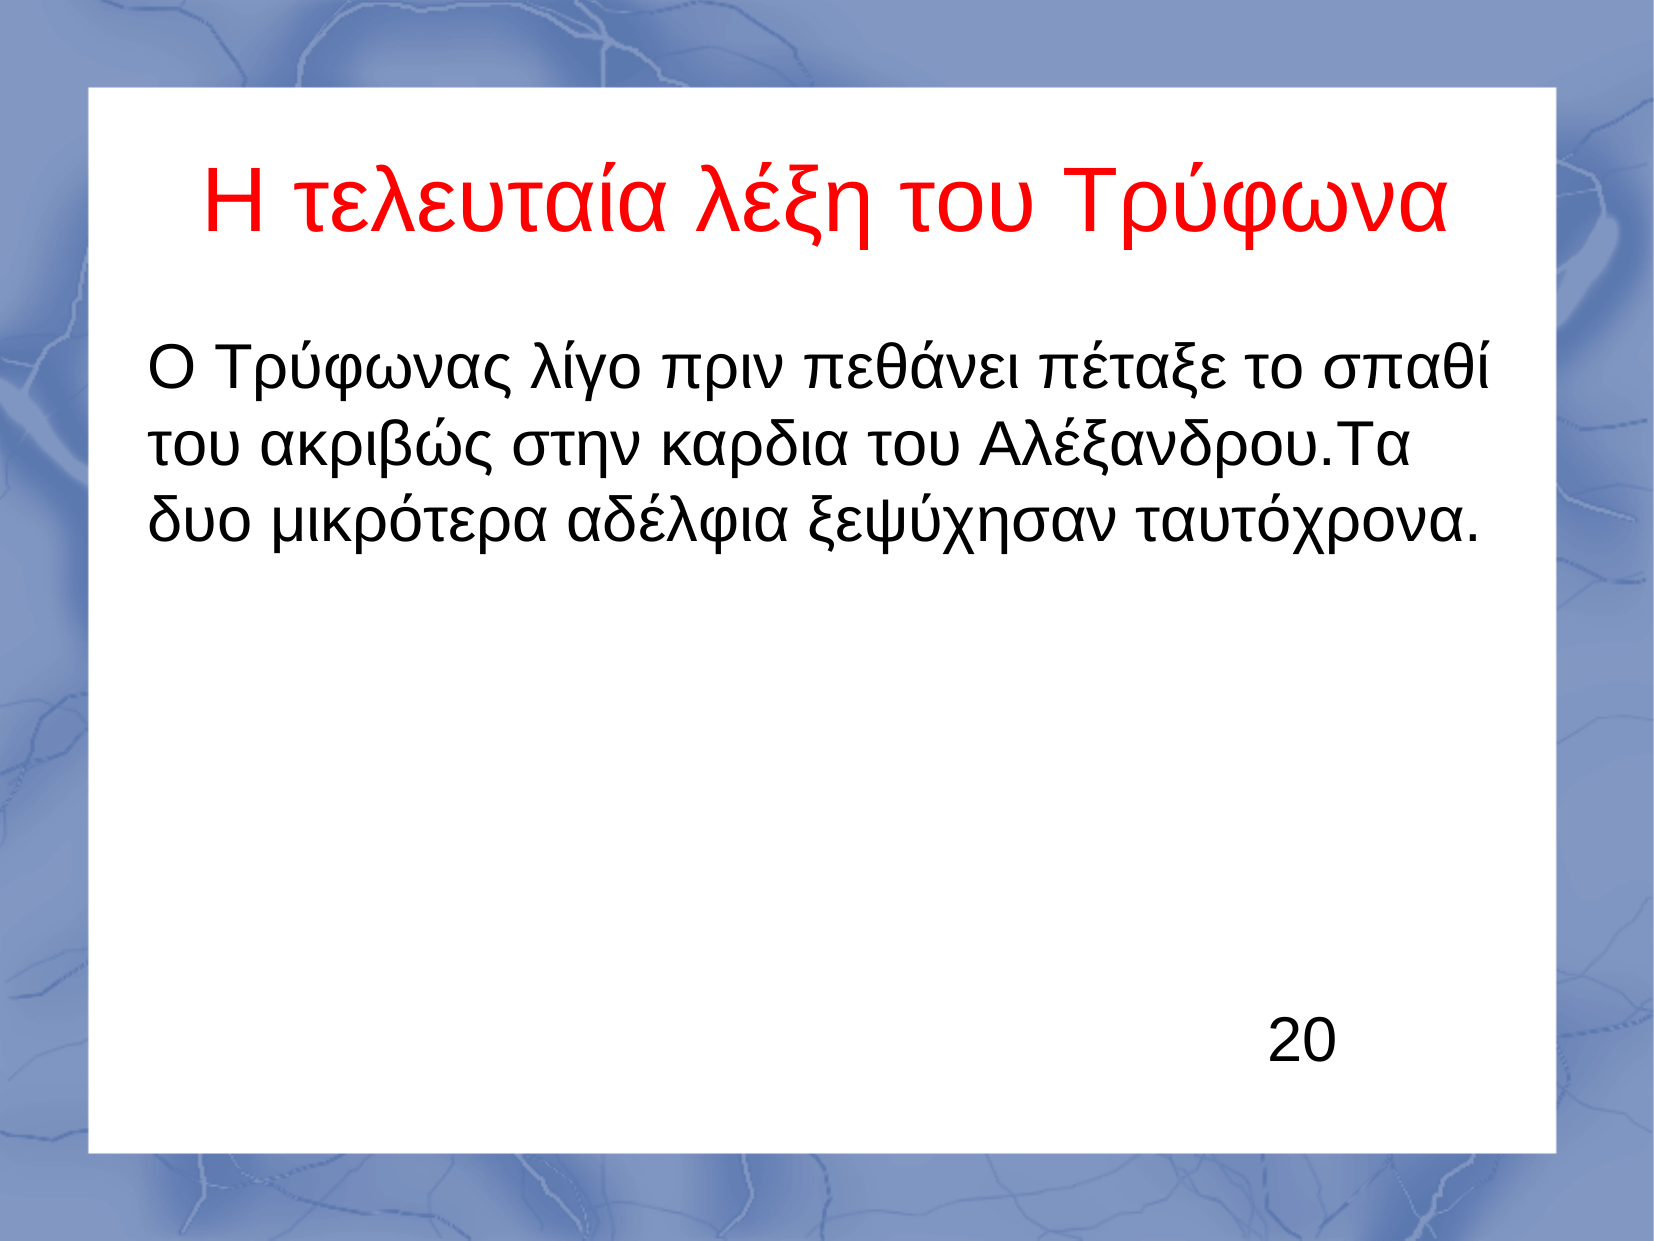

# Η τελευταία λέξη του Τρύφωνα
Ο Τρύφωνας λίγο πριν πεθάνει πέταξε το σπαθί του ακριβώς στην καρδια του Αλέξανδρου.Τα δυο μικρότερα αδέλφια ξεψύχησαν ταυτόχρονα.
 20